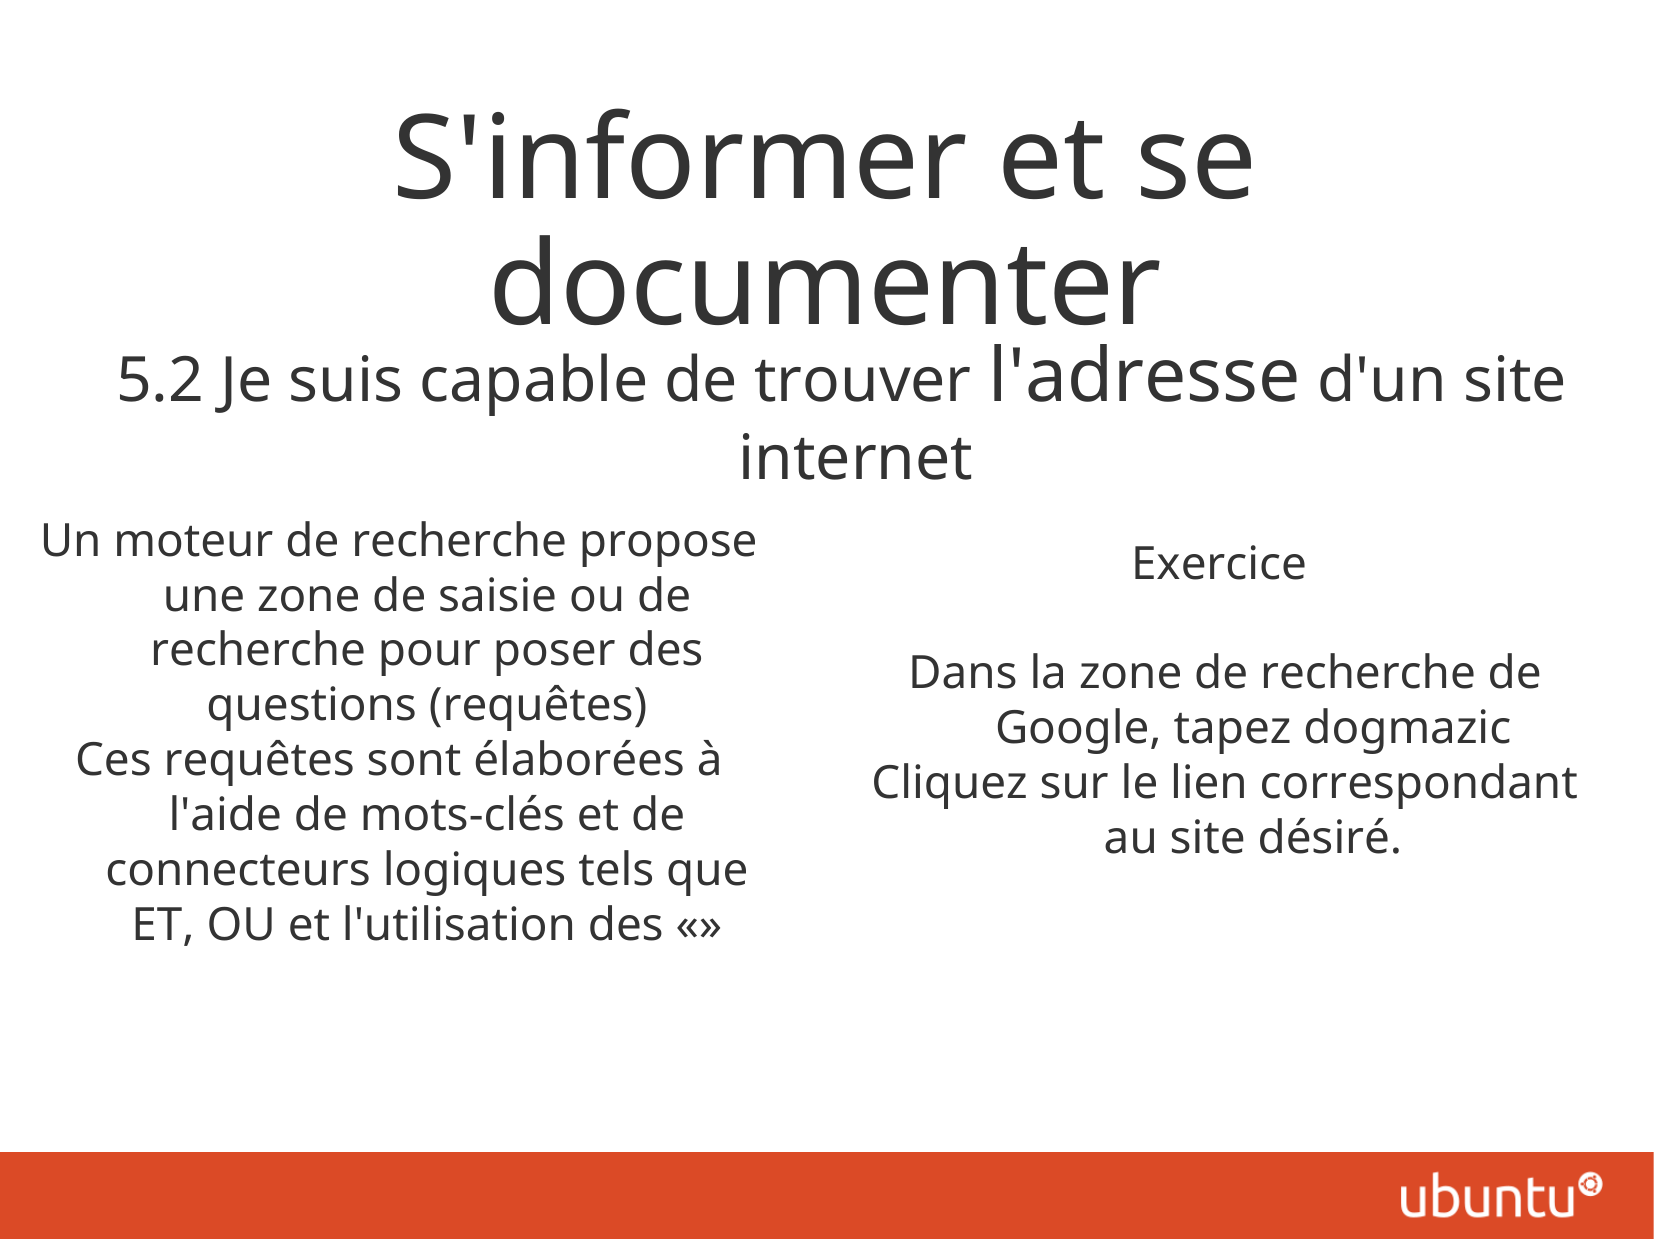

# S'informer et se documenter
5.2 Je suis capable de trouver l'adresse d'un site internet
Un moteur de recherche propose une zone de saisie ou de recherche pour poser des questions (requêtes)
Ces requêtes sont élaborées à l'aide de mots-clés et de connecteurs logiques tels que ET, OU et l'utilisation des «»
Exercice
Dans la zone de recherche de Google, tapez dogmazic
Cliquez sur le lien correspondant au site désiré.